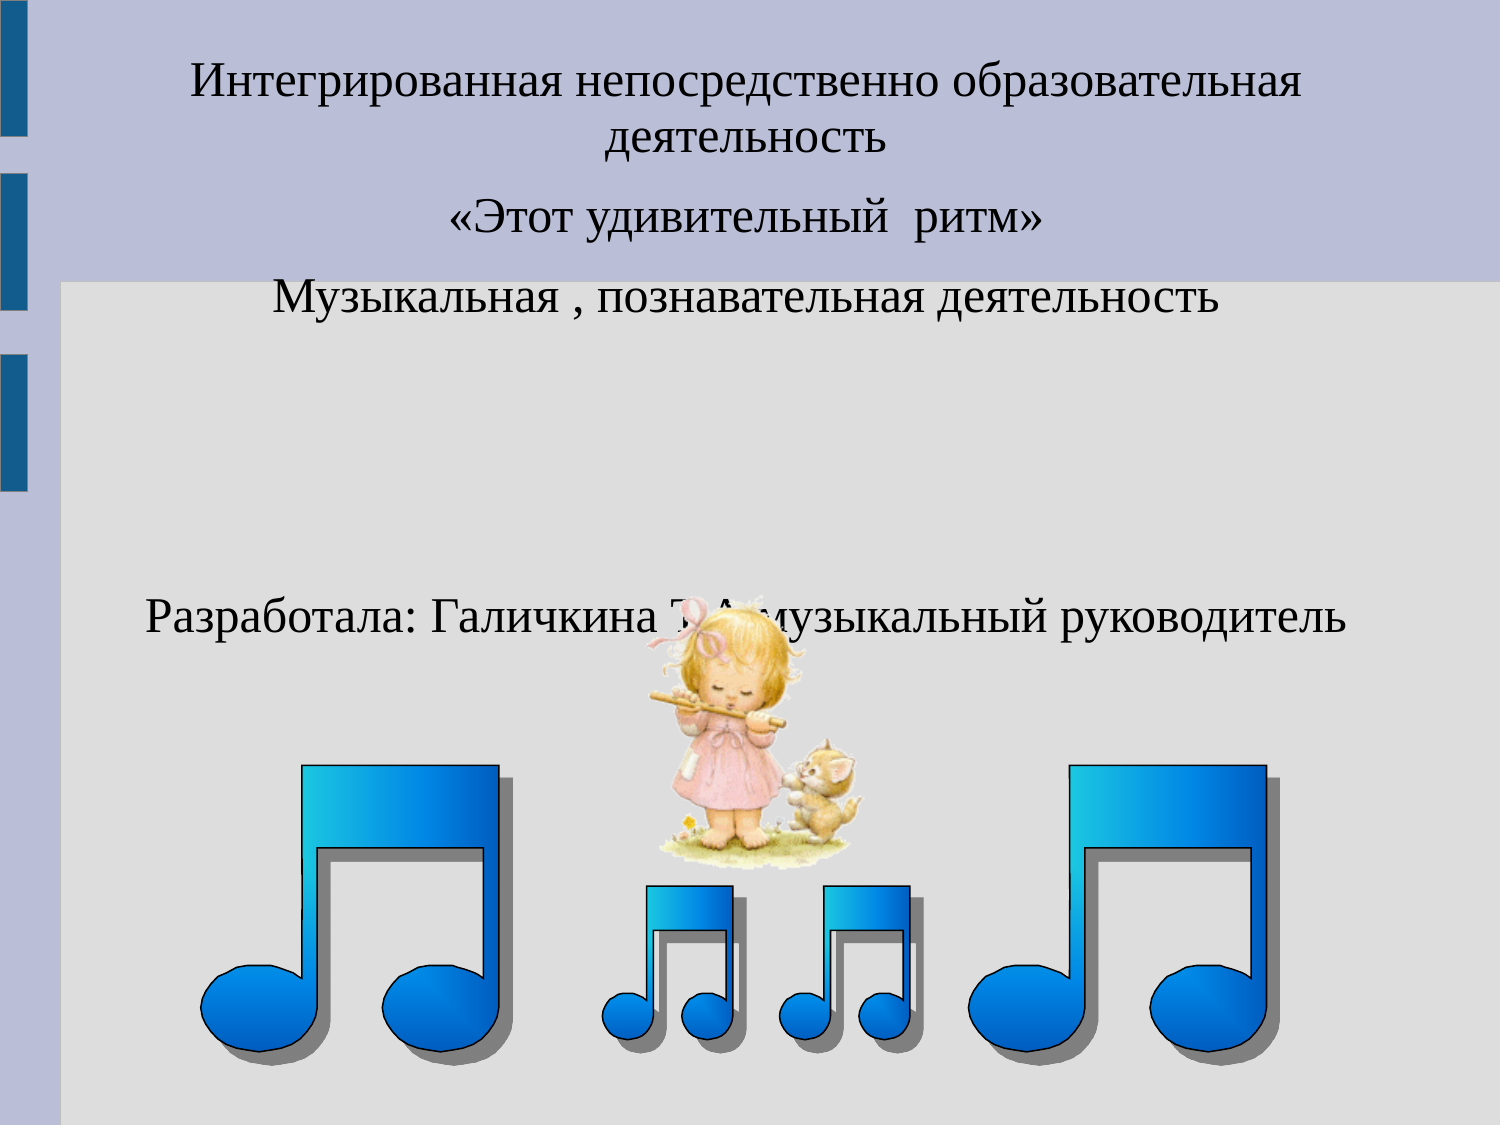

#
Интегрированная непосредственно образовательная деятельность
«Этот удивительный ритм»
Музыкальная , познавательная деятельность
Разработала: Галичкина Т.А.музыкальный руководитель